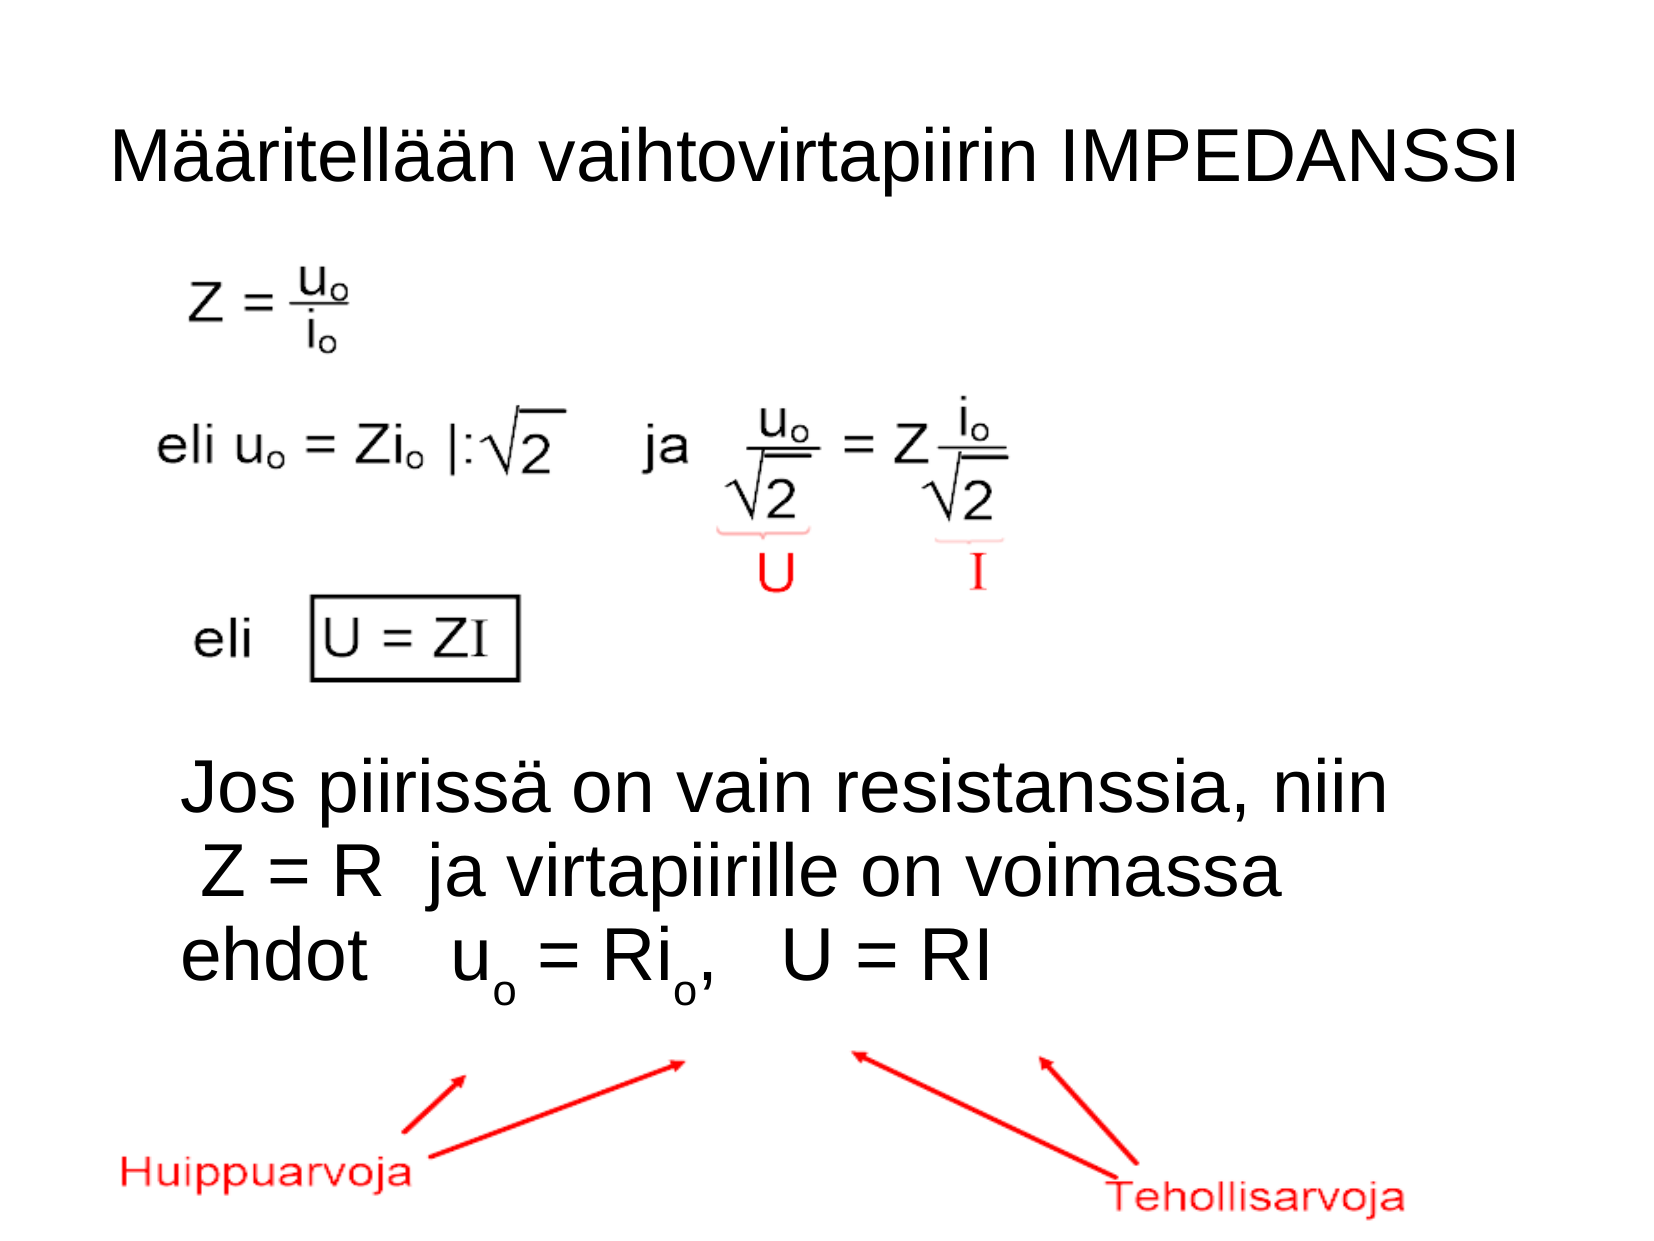

Määritellään vaihtovirtapiirin IMPEDANSSI
Jos piirissä on vain resistanssia, niin
 Z = R ja virtapiirille on voimassa ehdot uo = Rio, U = RI